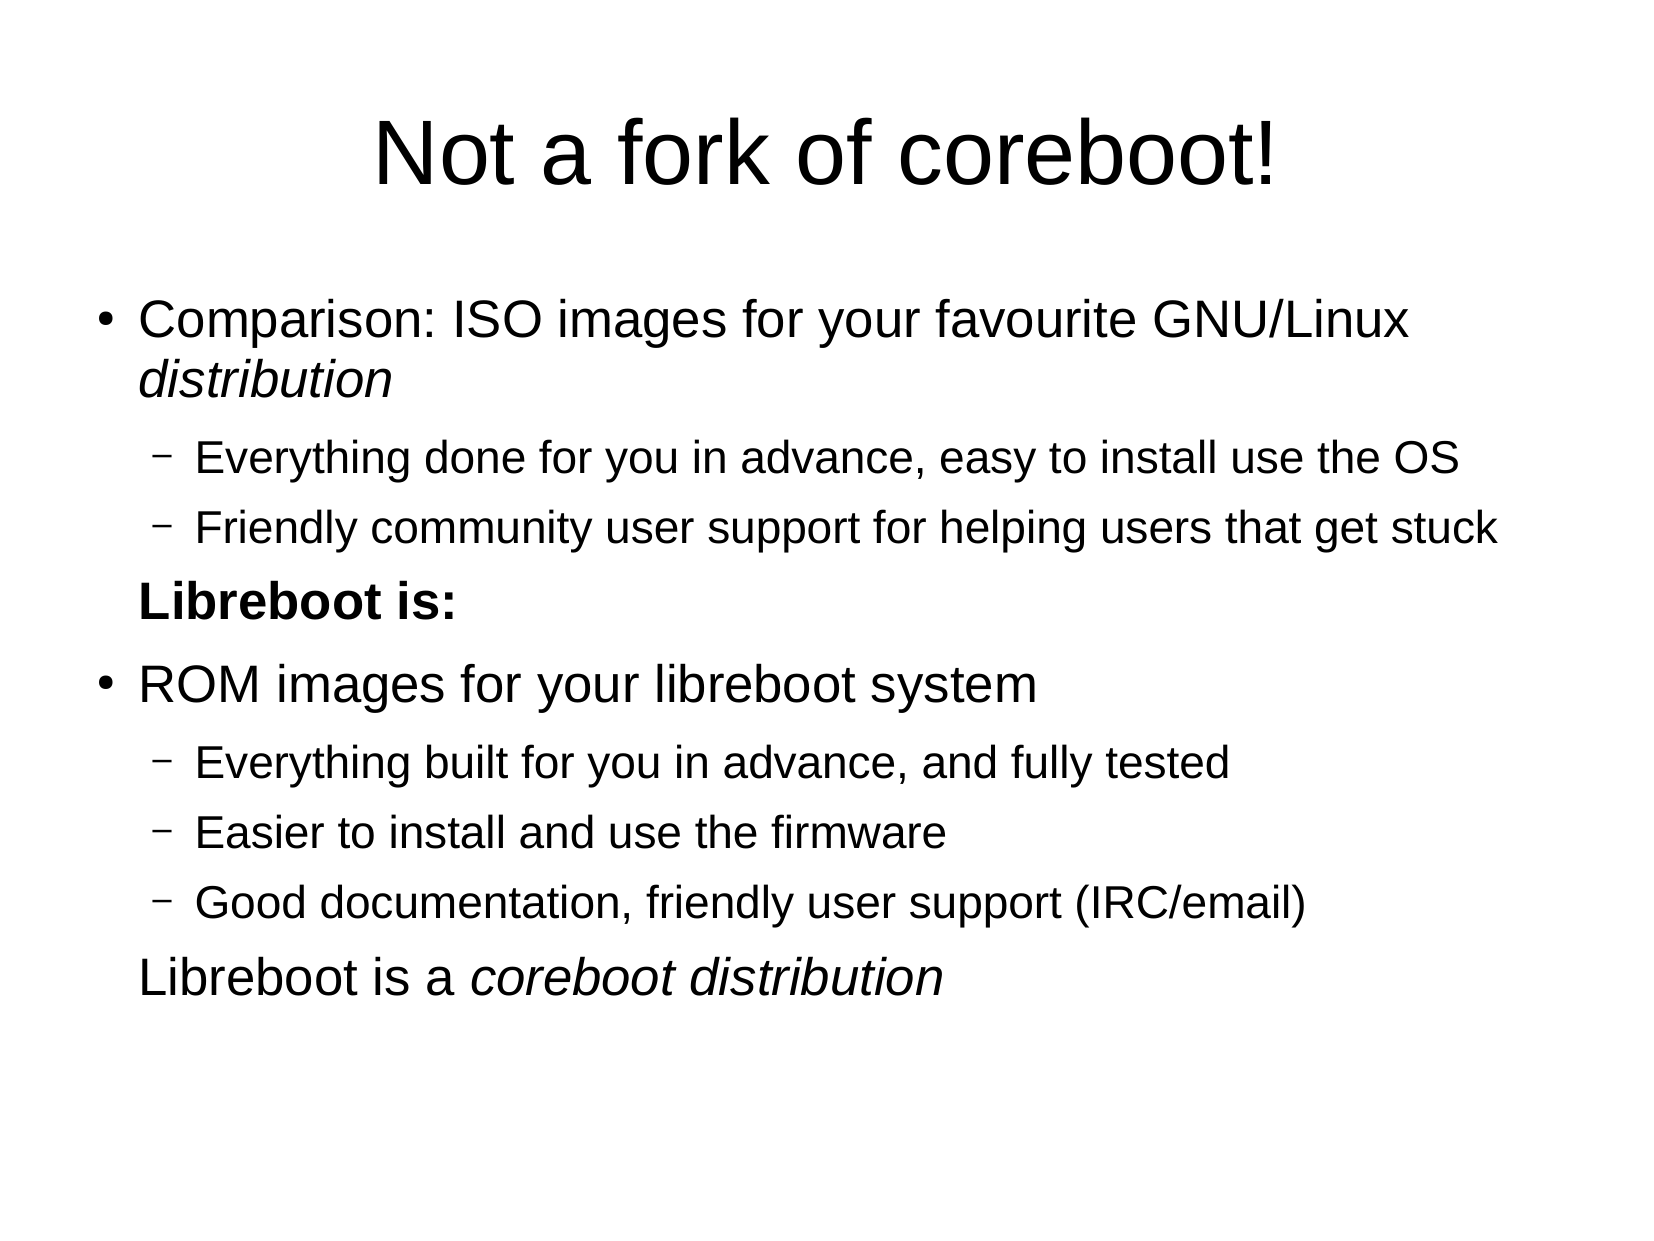

# Not a fork of coreboot!
Comparison: ISO images for your favourite GNU/Linux distribution
Everything done for you in advance, easy to install use the OS
Friendly community user support for helping users that get stuck
Libreboot is:
ROM images for your libreboot system
Everything built for you in advance, and fully tested
Easier to install and use the firmware
Good documentation, friendly user support (IRC/email)
Libreboot is a coreboot distribution